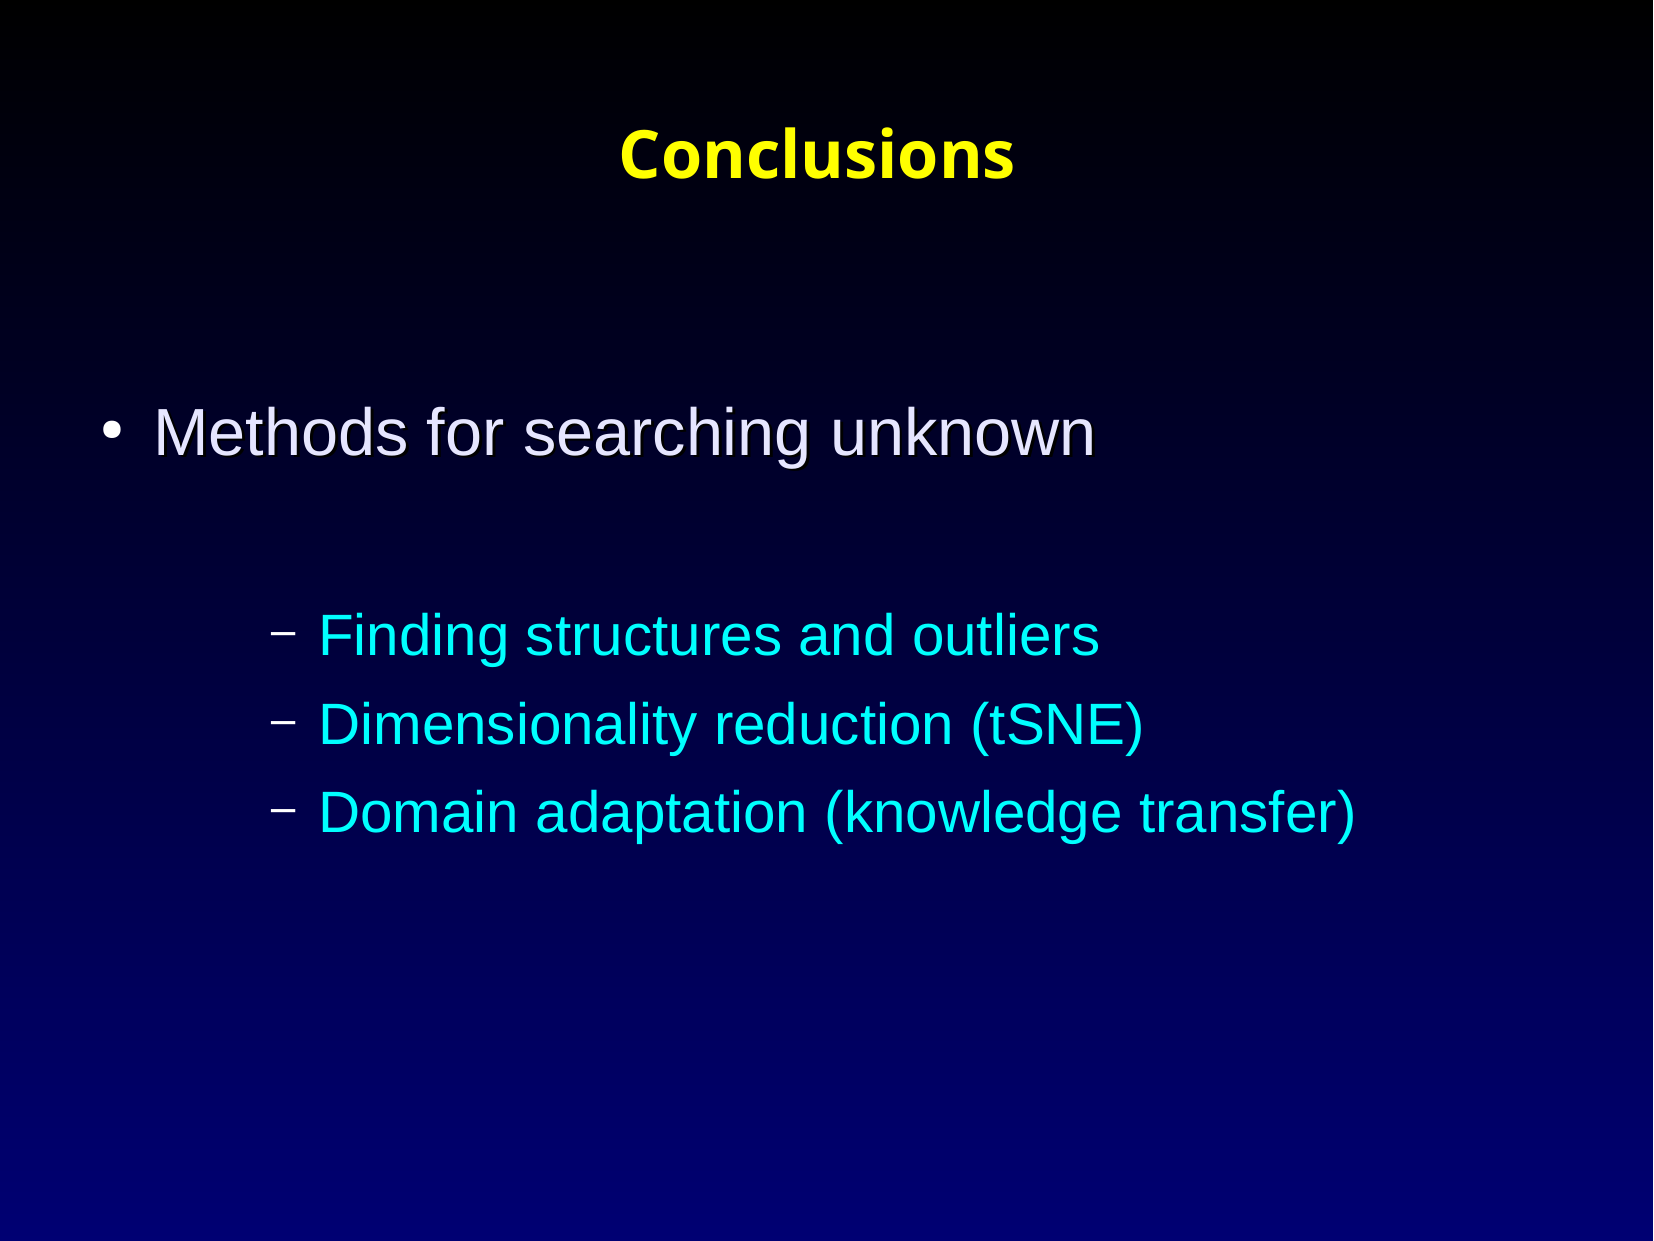

# Conclusions
Methods for searching unknown
Finding structures and outliers
Dimensionality reduction (tSNE)
Domain adaptation (knowledge transfer)